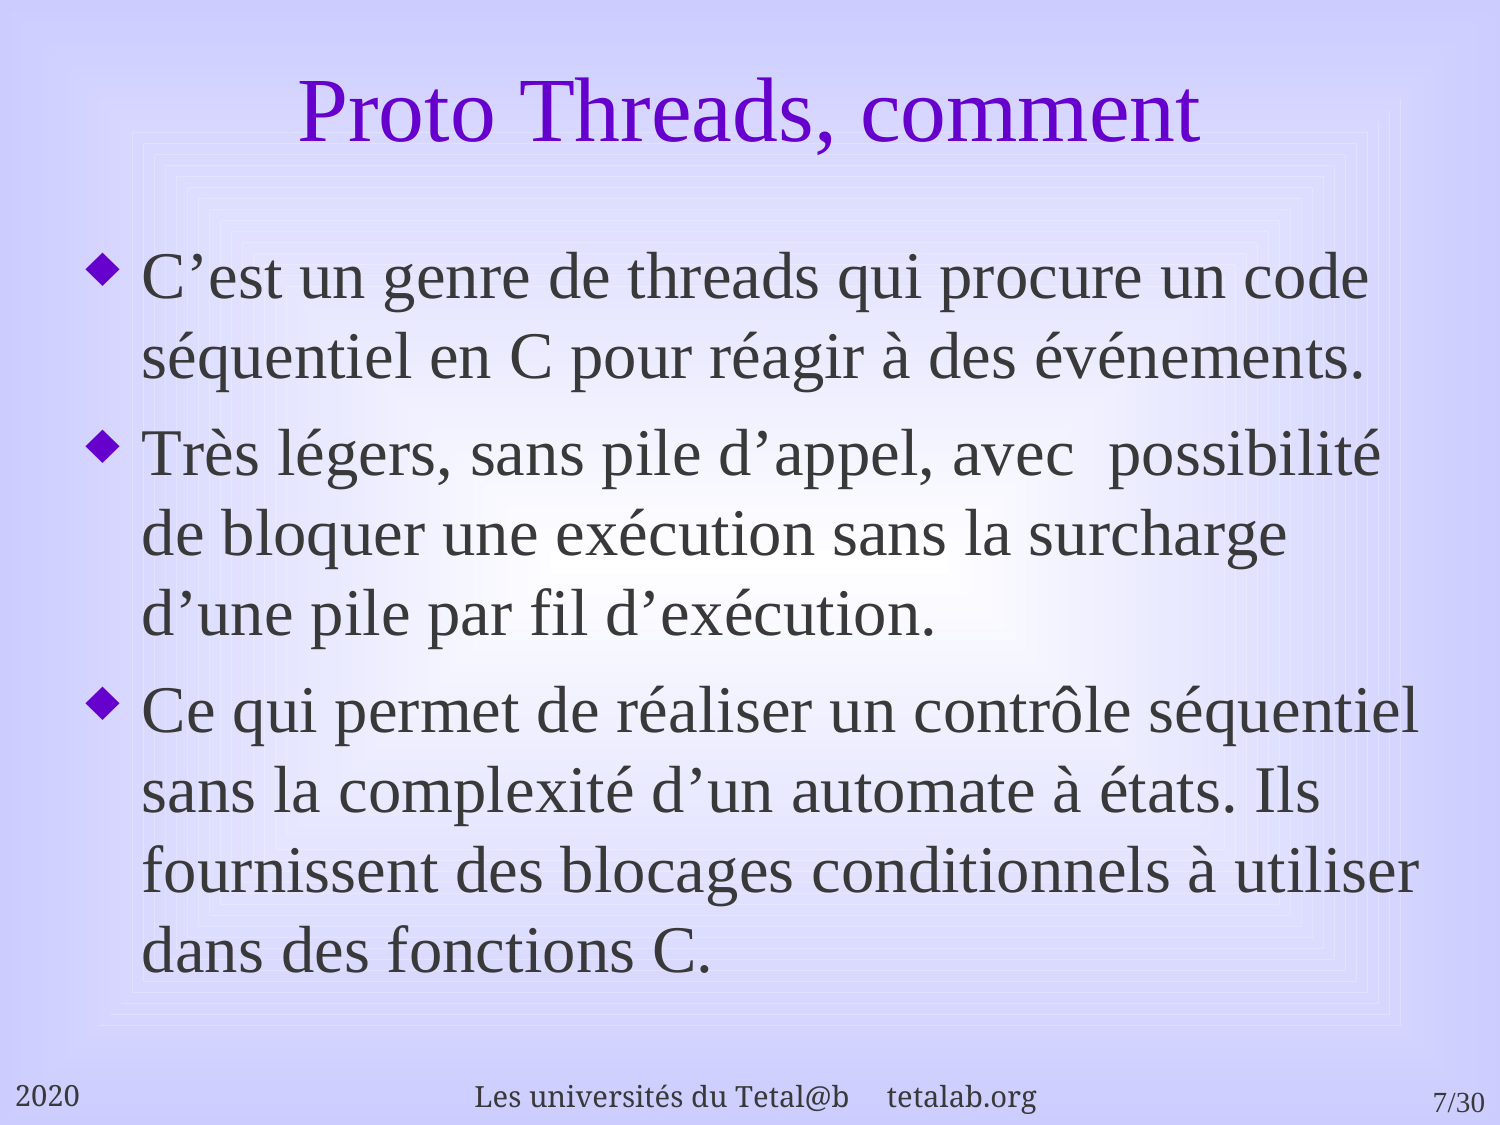

# Proto Threads, comment
C’est un genre de threads qui procure un code séquentiel en C pour réagir à des événements.
Très légers, sans pile d’appel, avec possibilité de bloquer une exécution sans la surcharge d’une pile par fil d’exécution.
Ce qui permet de réaliser un contrôle séquentiel sans la complexité d’un automate à états. Ils fournissent des blocages conditionnels à utiliser dans des fonctions C.
2020
Les universités du Tetal@b tetalab.org
7